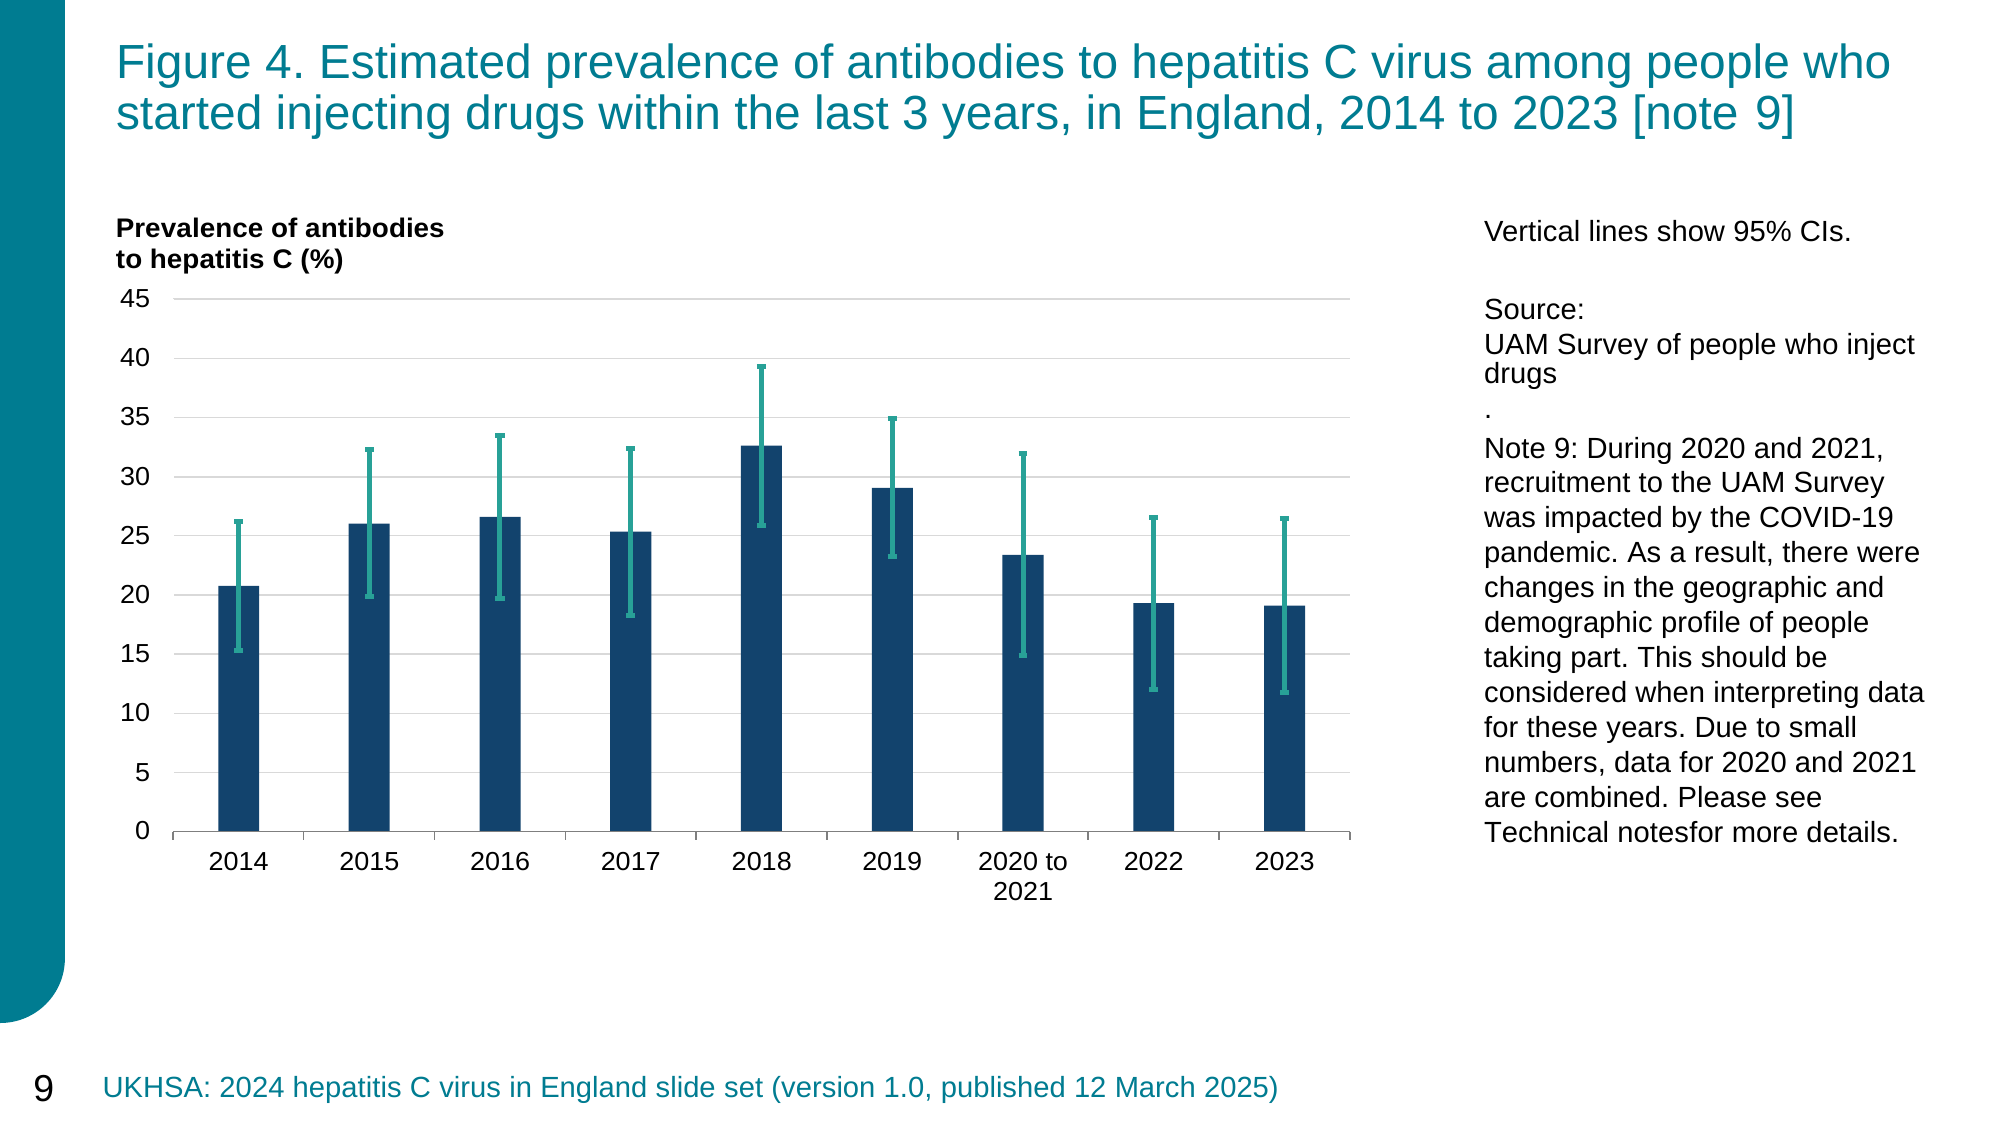

# Figure 4. Estimated prevalence of antibodies to hepatitis C virus among people who started injecting drugs within the last 3 years, in England, 2014 to 2023 [note 9]
Vertical lines show 95% CIs.
Source: UAM Survey of people who inject drugs.
Note 9: During 2020 and 2021, recruitment to the UAM Survey was impacted by the COVID-19 pandemic. As a result, there were changes in the geographic and demographic profile of people taking part. This should be considered when interpreting data for these years. Due to small numbers, data for 2020 and 2021 are combined. Please see Technical notesfor more details.
5
UKHSA: 2024 hepatitis C virus in England slide set (version 1.0, published 12 March 2025)